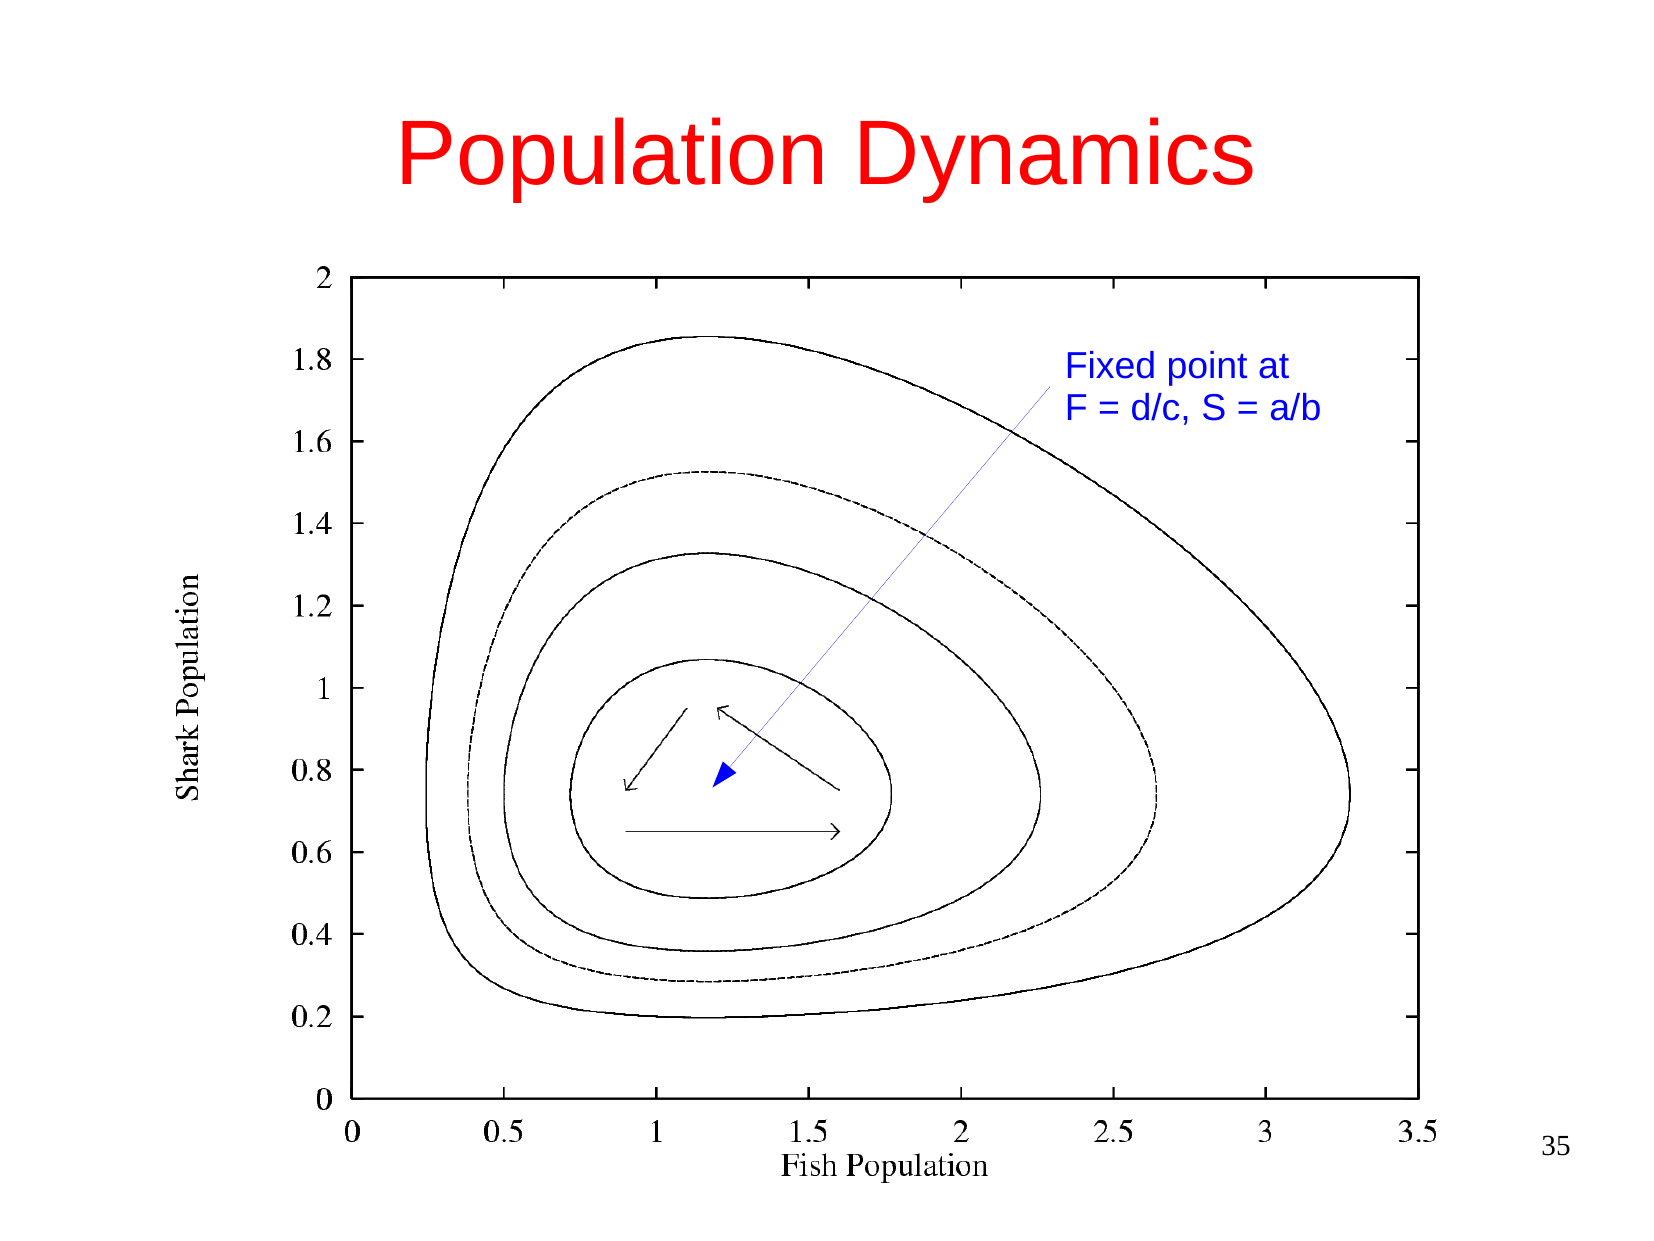

# Population Dynamics
Fixed point at
F = d/c, S = a/b
Complex Systems
35